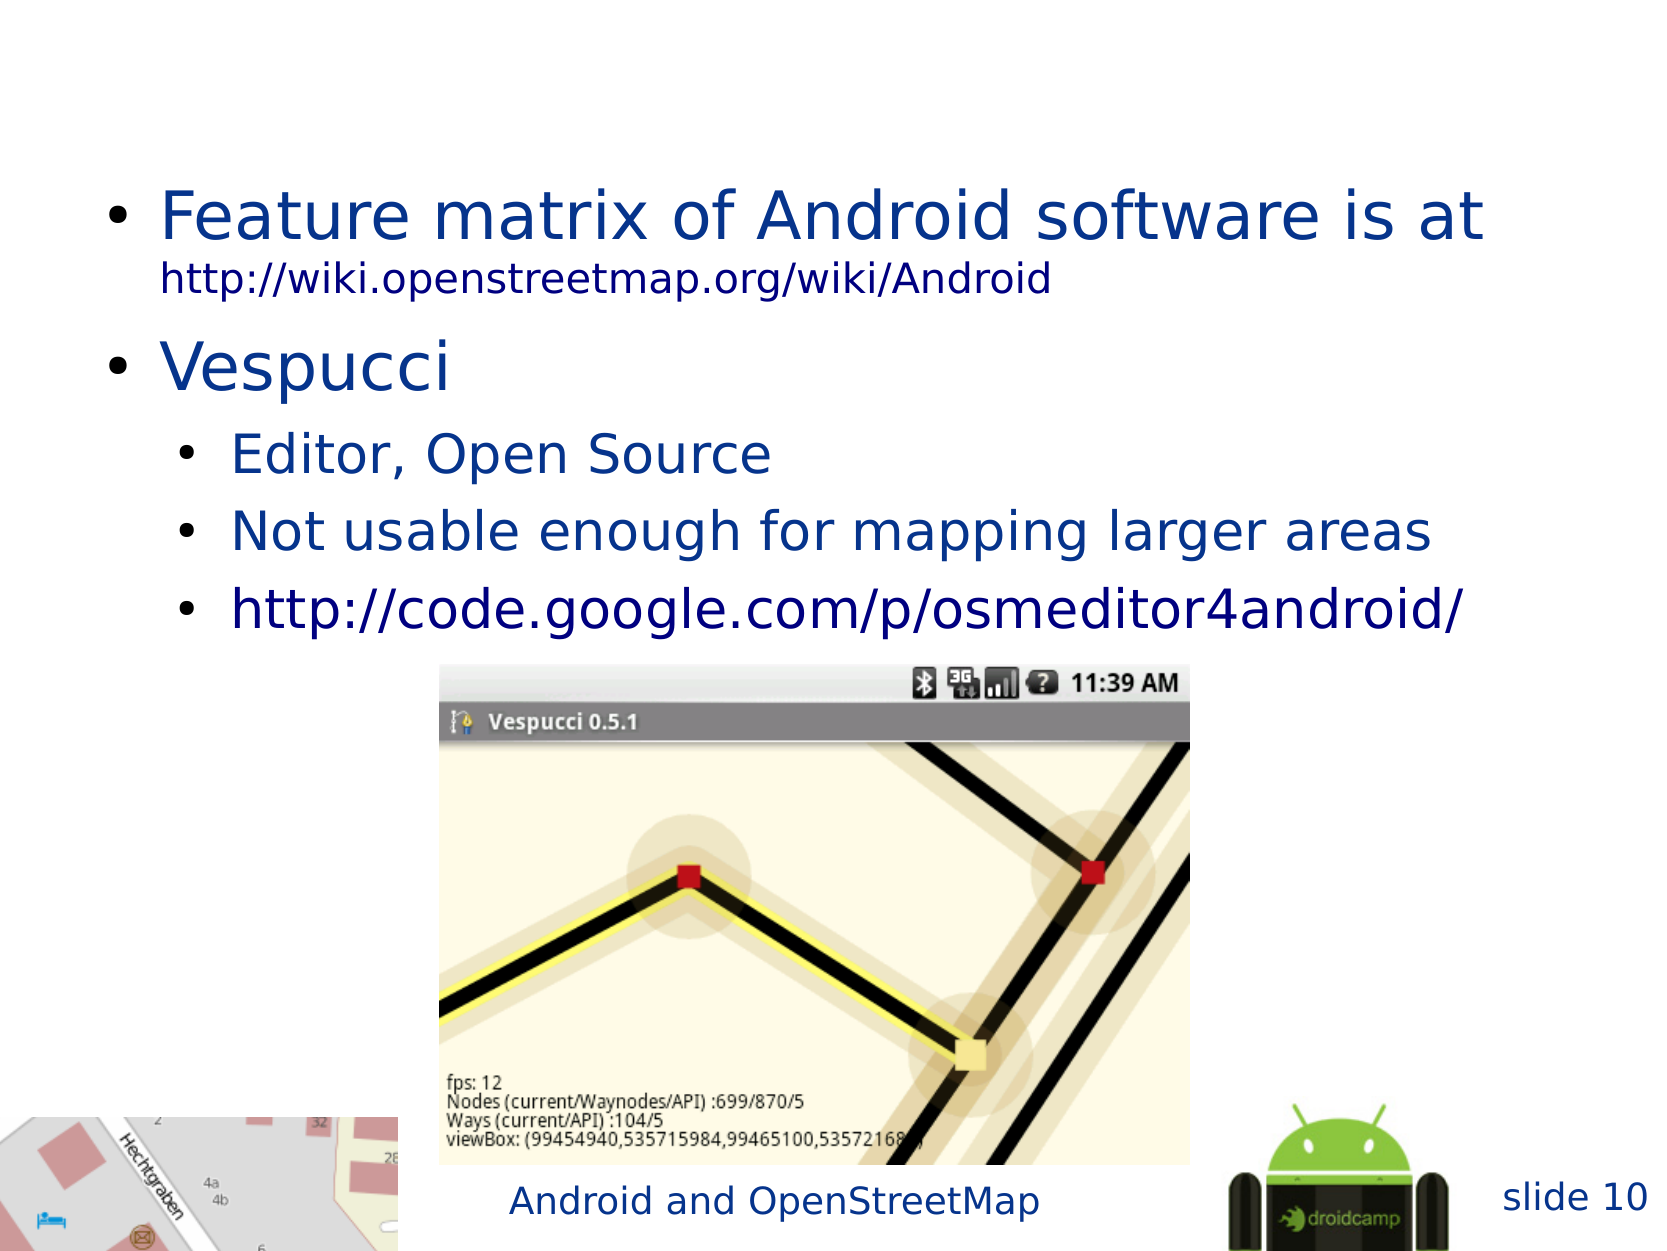

# OSM on Android
Feature matrix of Android software is at http://wiki.openstreetmap.org/wiki/Android
Vespucci
Editor, Open Source
Not usable enough for mapping larger areas
http://code.google.com/p/osmeditor4android/
10
Title (to be modified under View - Footer)